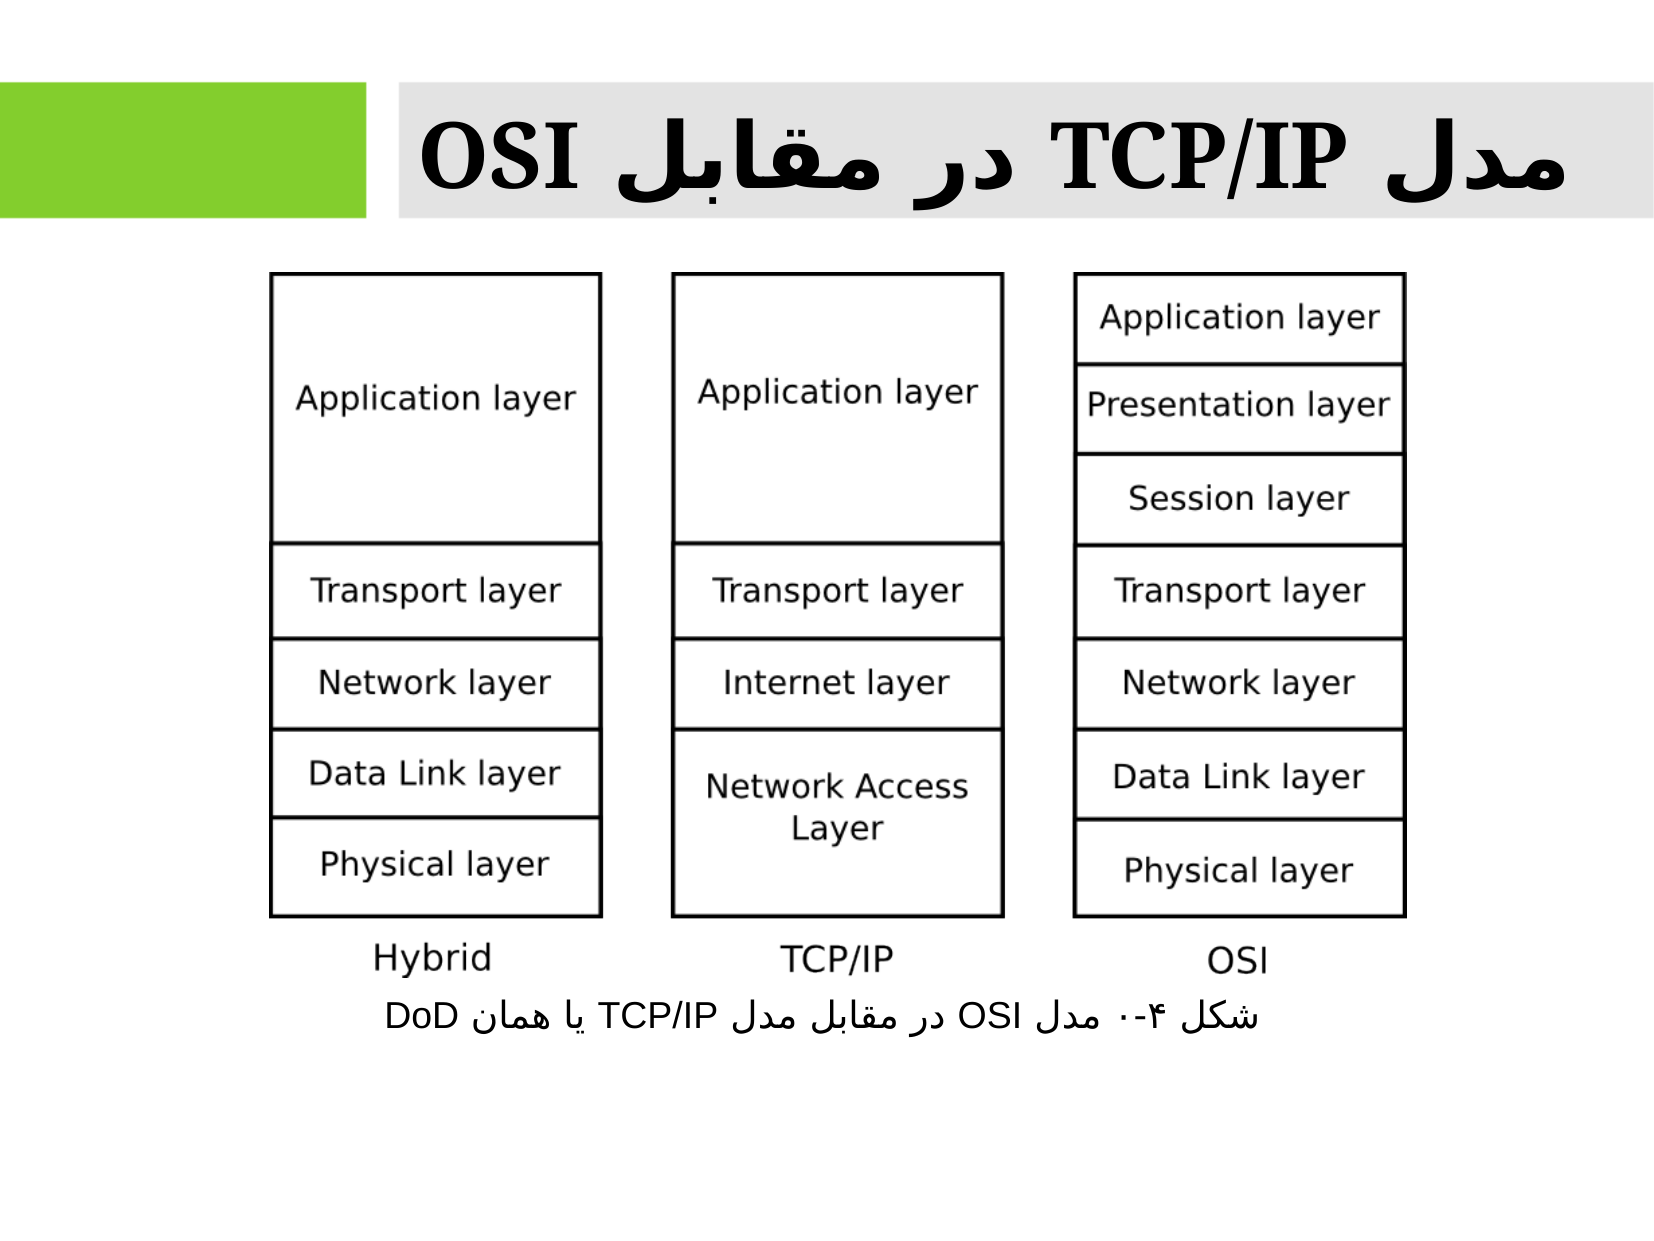

# مدل TCP/IP در مقابل OSI
شکل ۴-۰ مدل OSI در مقابل مدل TCP/IP یا همان DoD